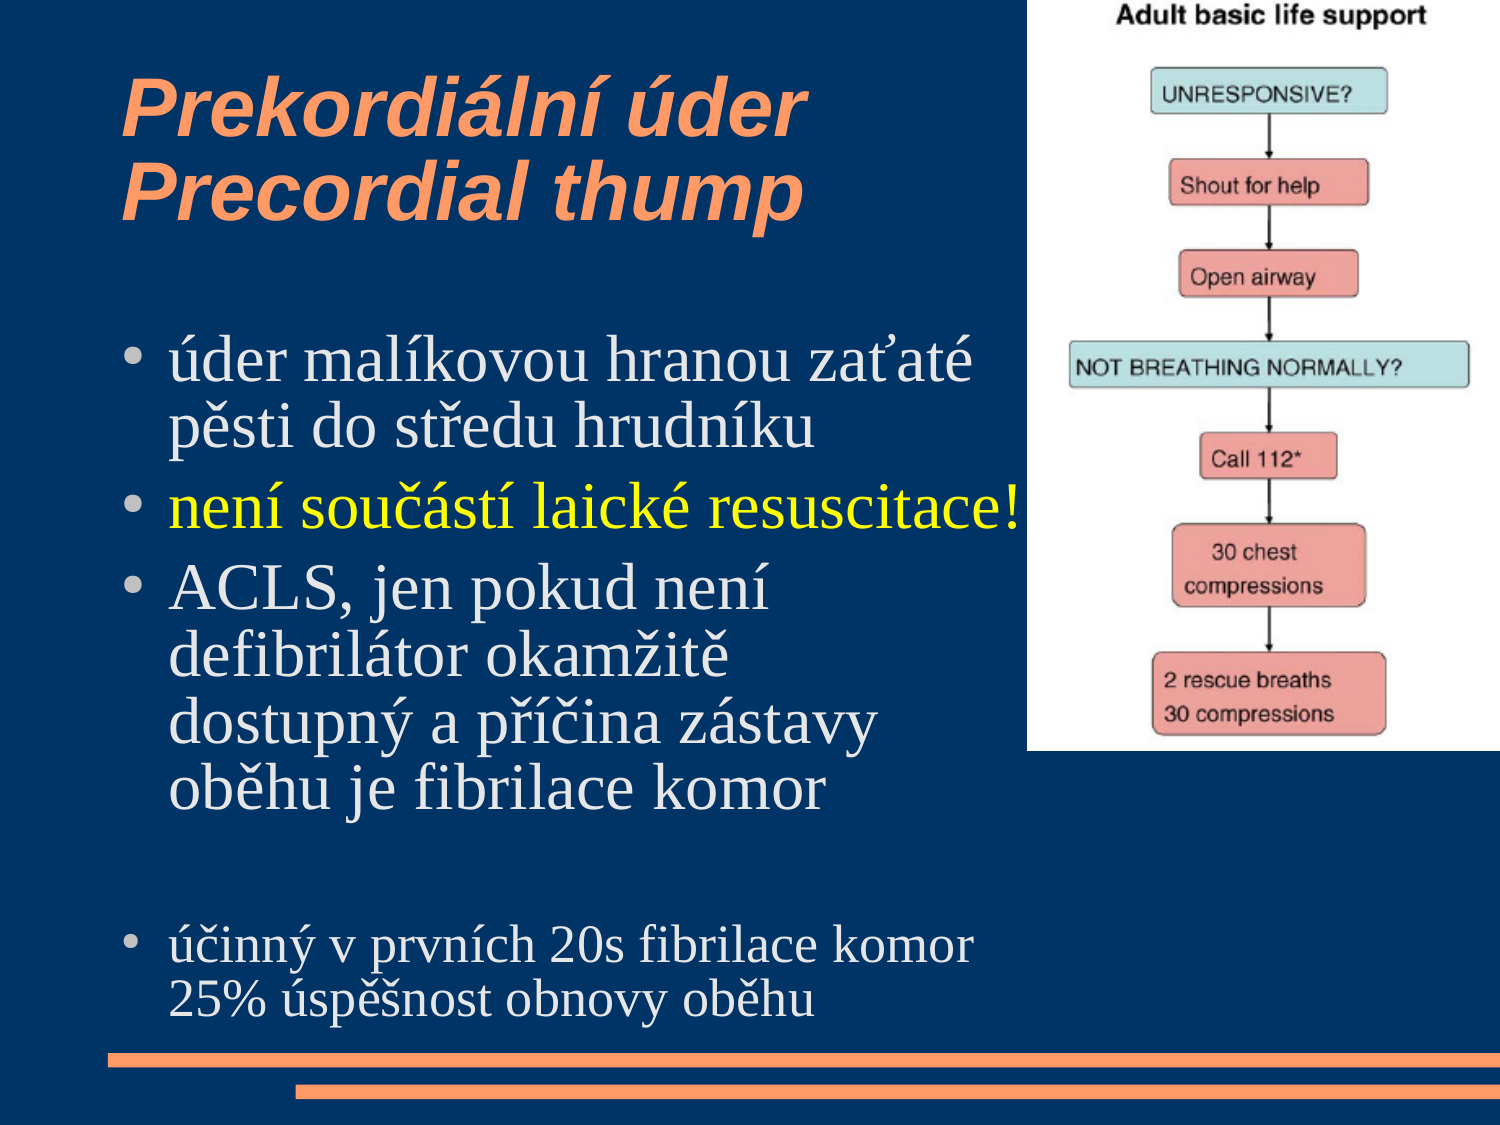

# Prekordiální úder Precordial thump
úder malíkovou hranou zaťaté pěsti do středu hrudníku
není součástí laické resuscitace!
ACLS, jen pokud není defibrilátor okamžitě
dostupný a příčina zástavy
oběhu je fibrilace komor
účinný v prvních 20s fibrilace komor 25% úspěšnost obnovy oběhu